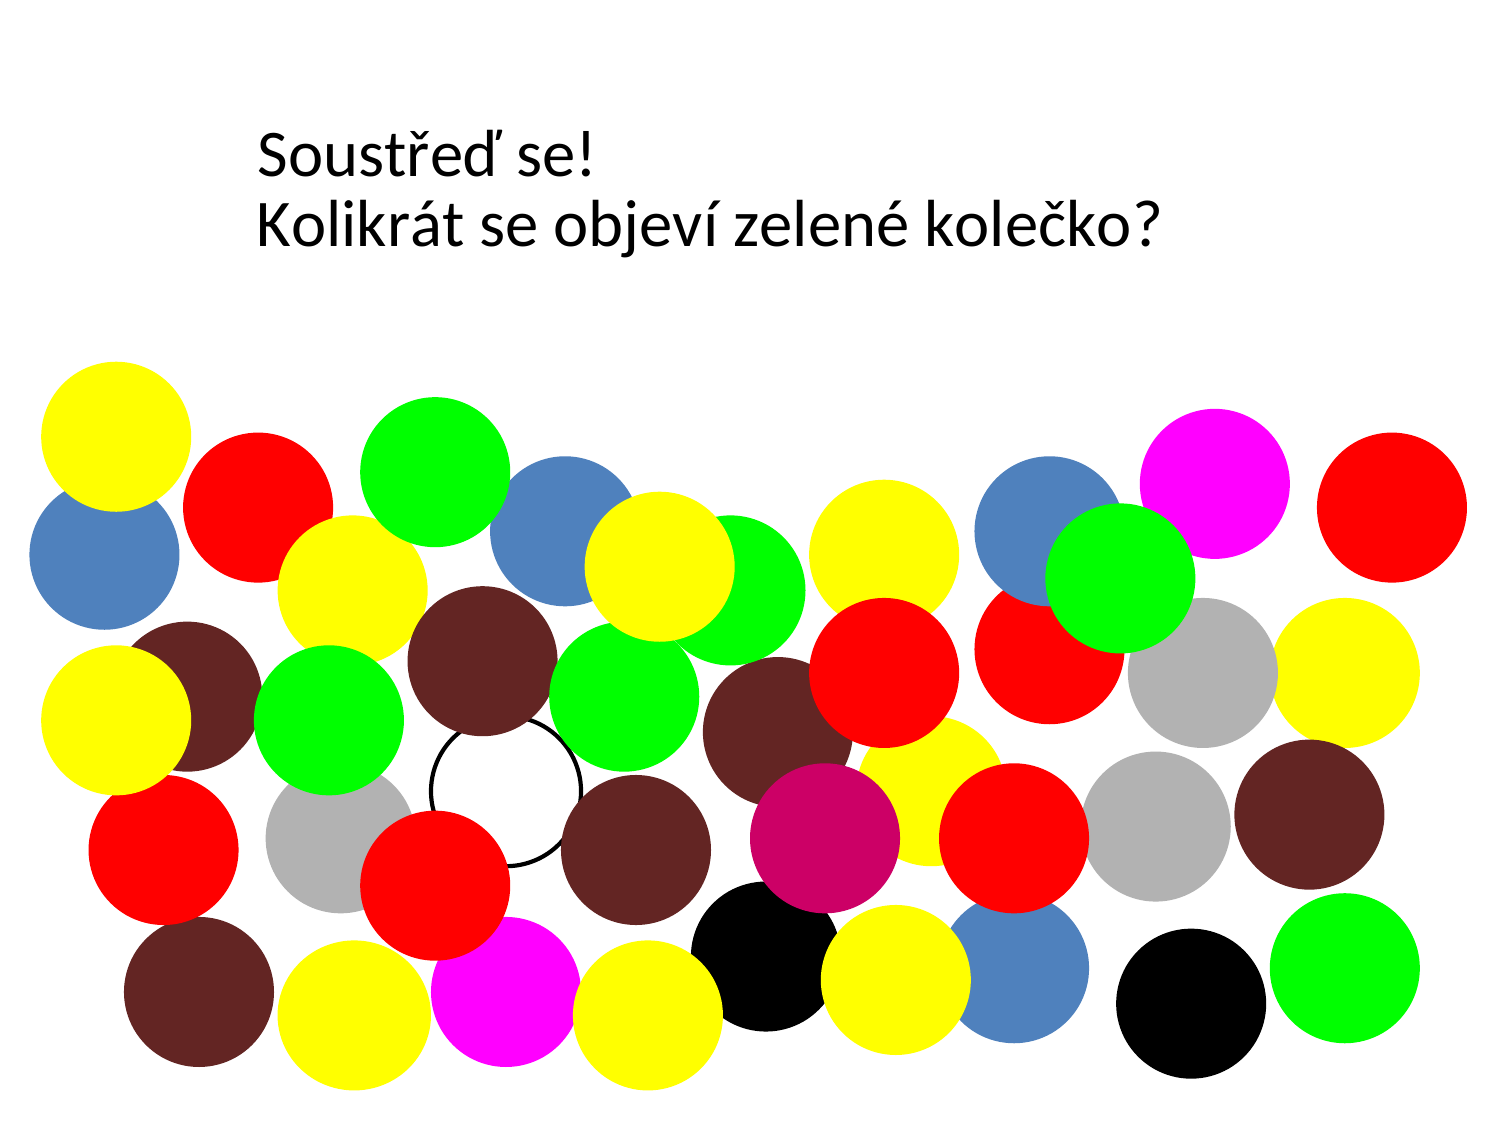

Soustřeď se!
Kolikrát se objeví zelené kolečko?